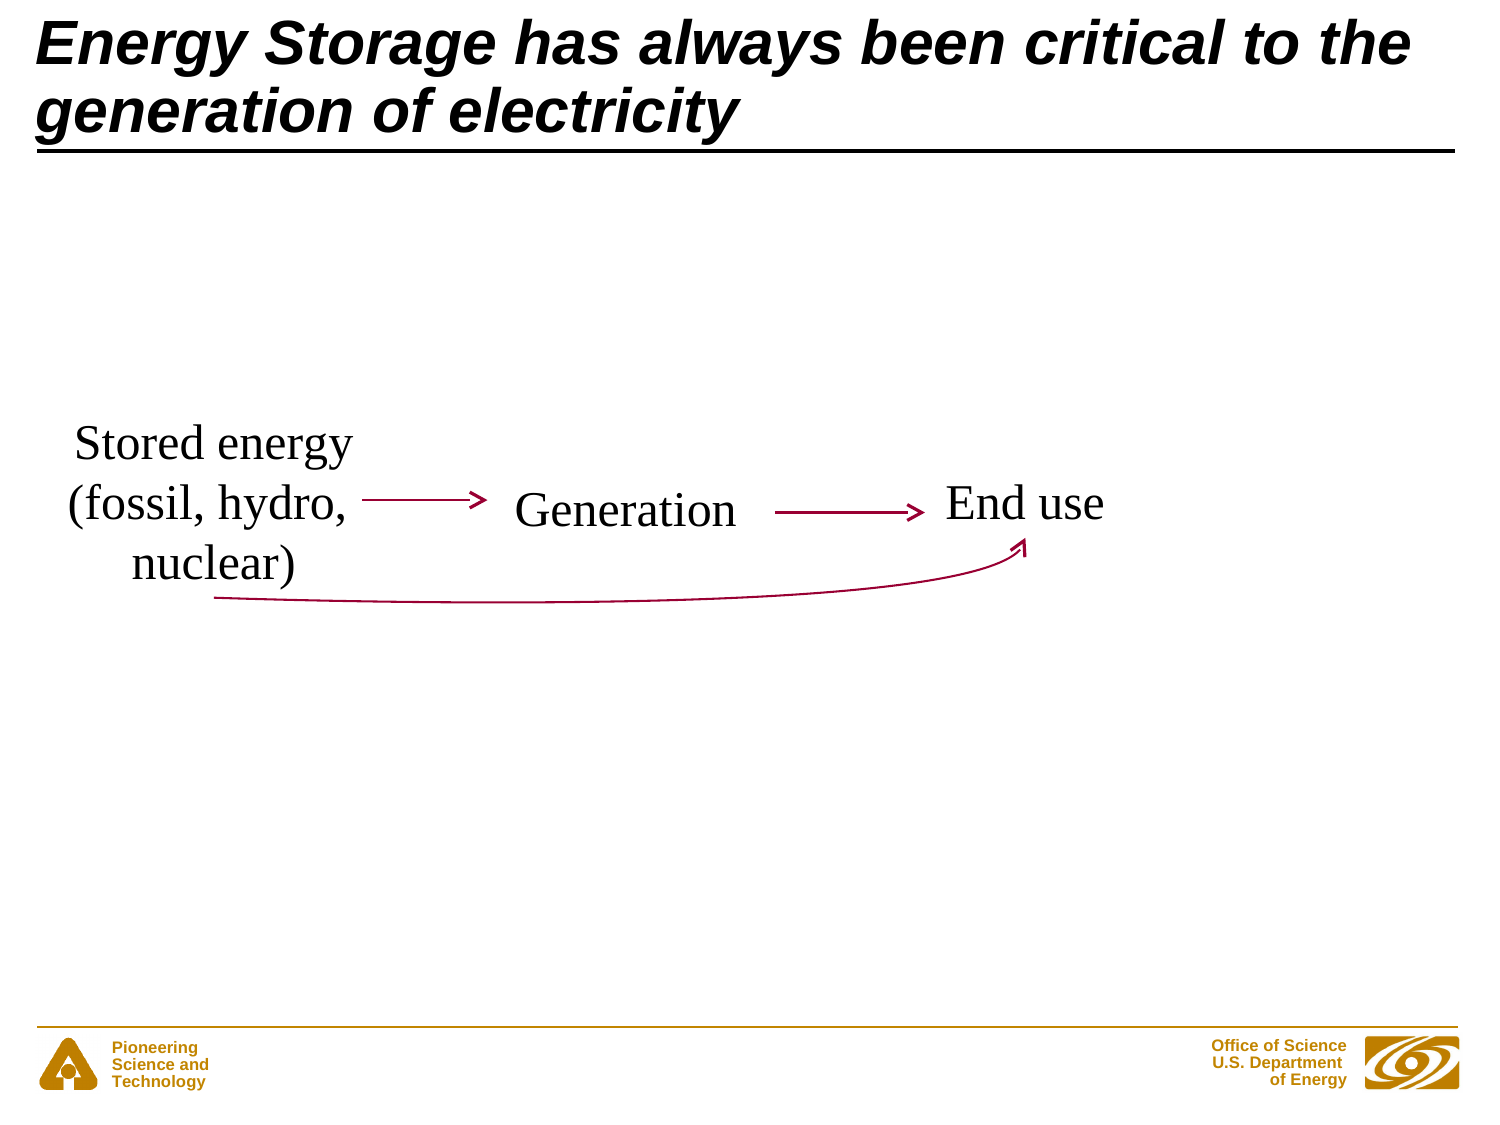

# Energy Storage has always been critical to the generation of electricity
Stored energy
(fossil, hydro,
nuclear)
End use
Generation